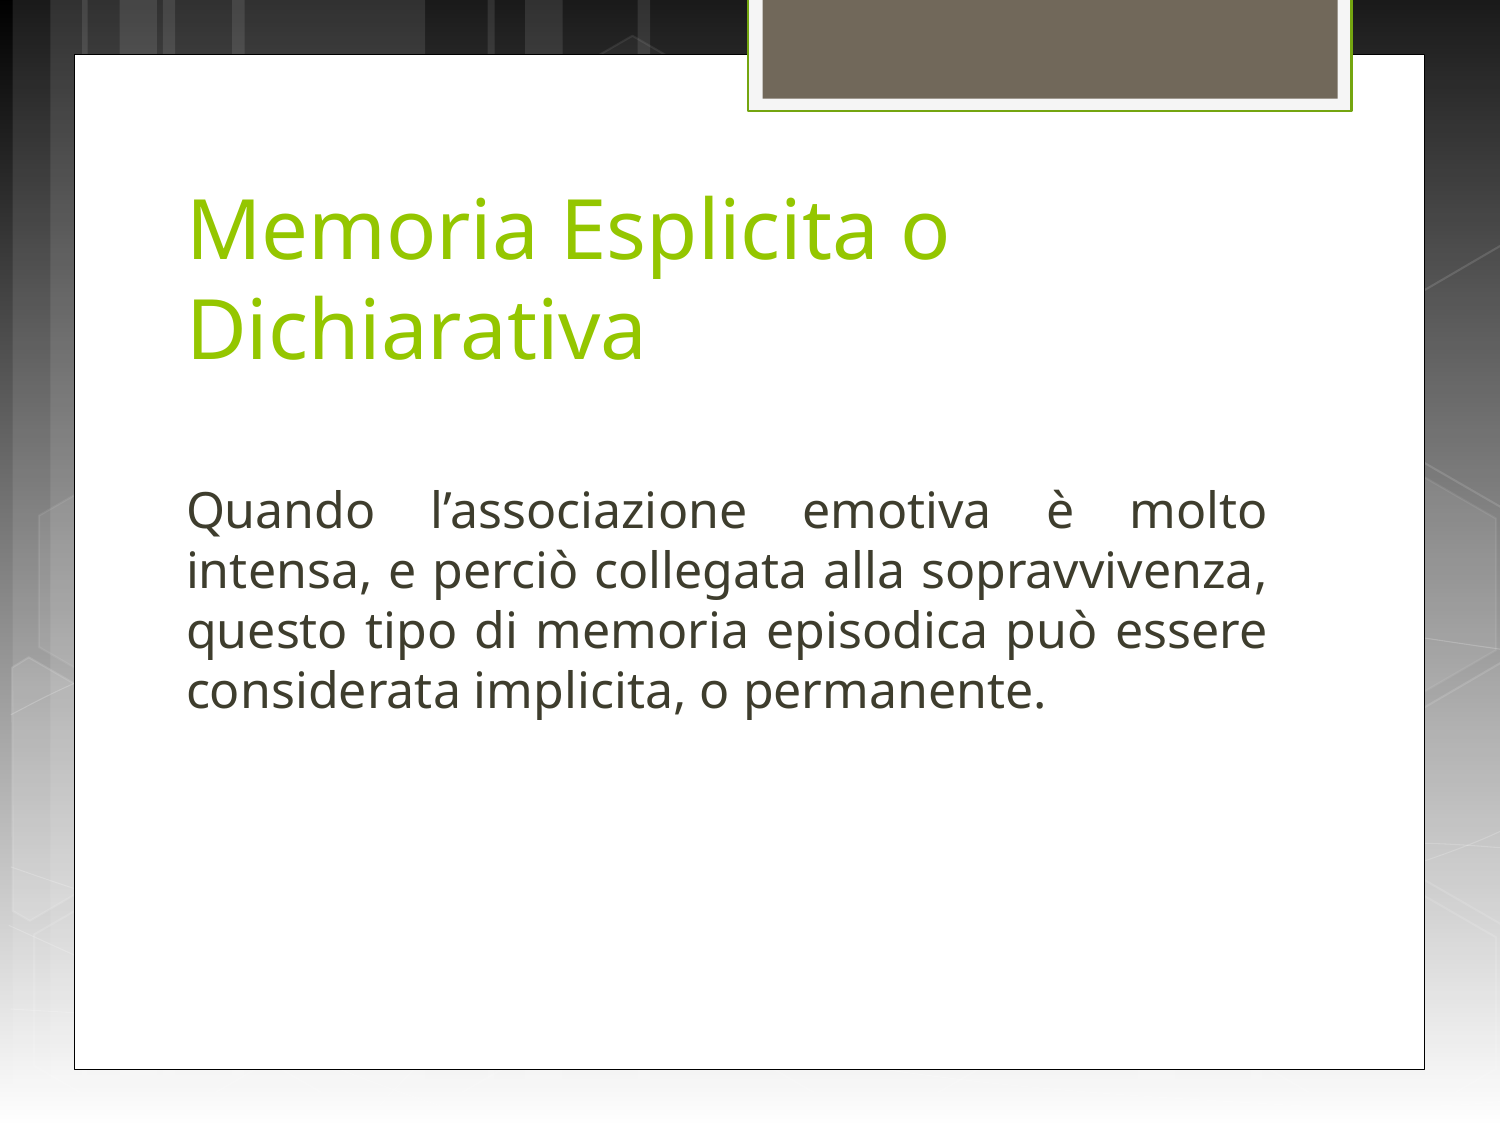

# Memoria Esplicita o Dichiarativa
Quando l’associazione emotiva è molto intensa, e perciò collegata alla sopravvivenza, questo tipo di memoria episodica può essere considerata implicita, o permanente.